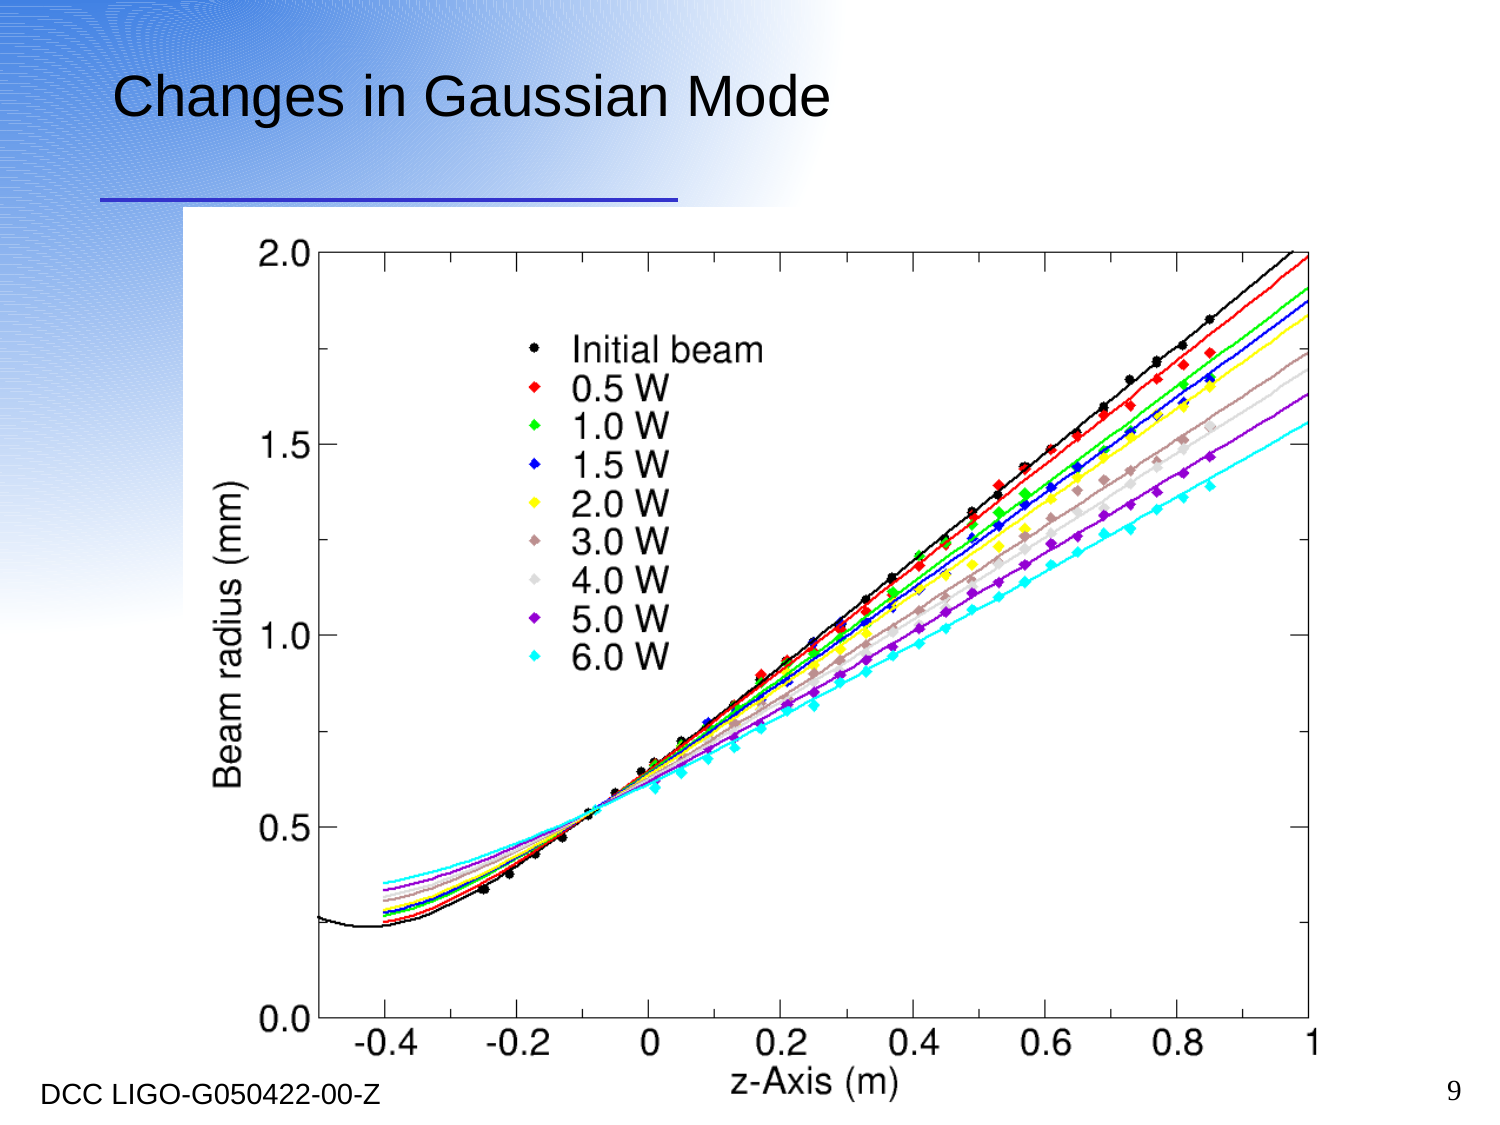

# Changes in Gaussian Mode
DCC LIGO-G050422-00-Z
9
DCC LIGO-G050422-00-Z